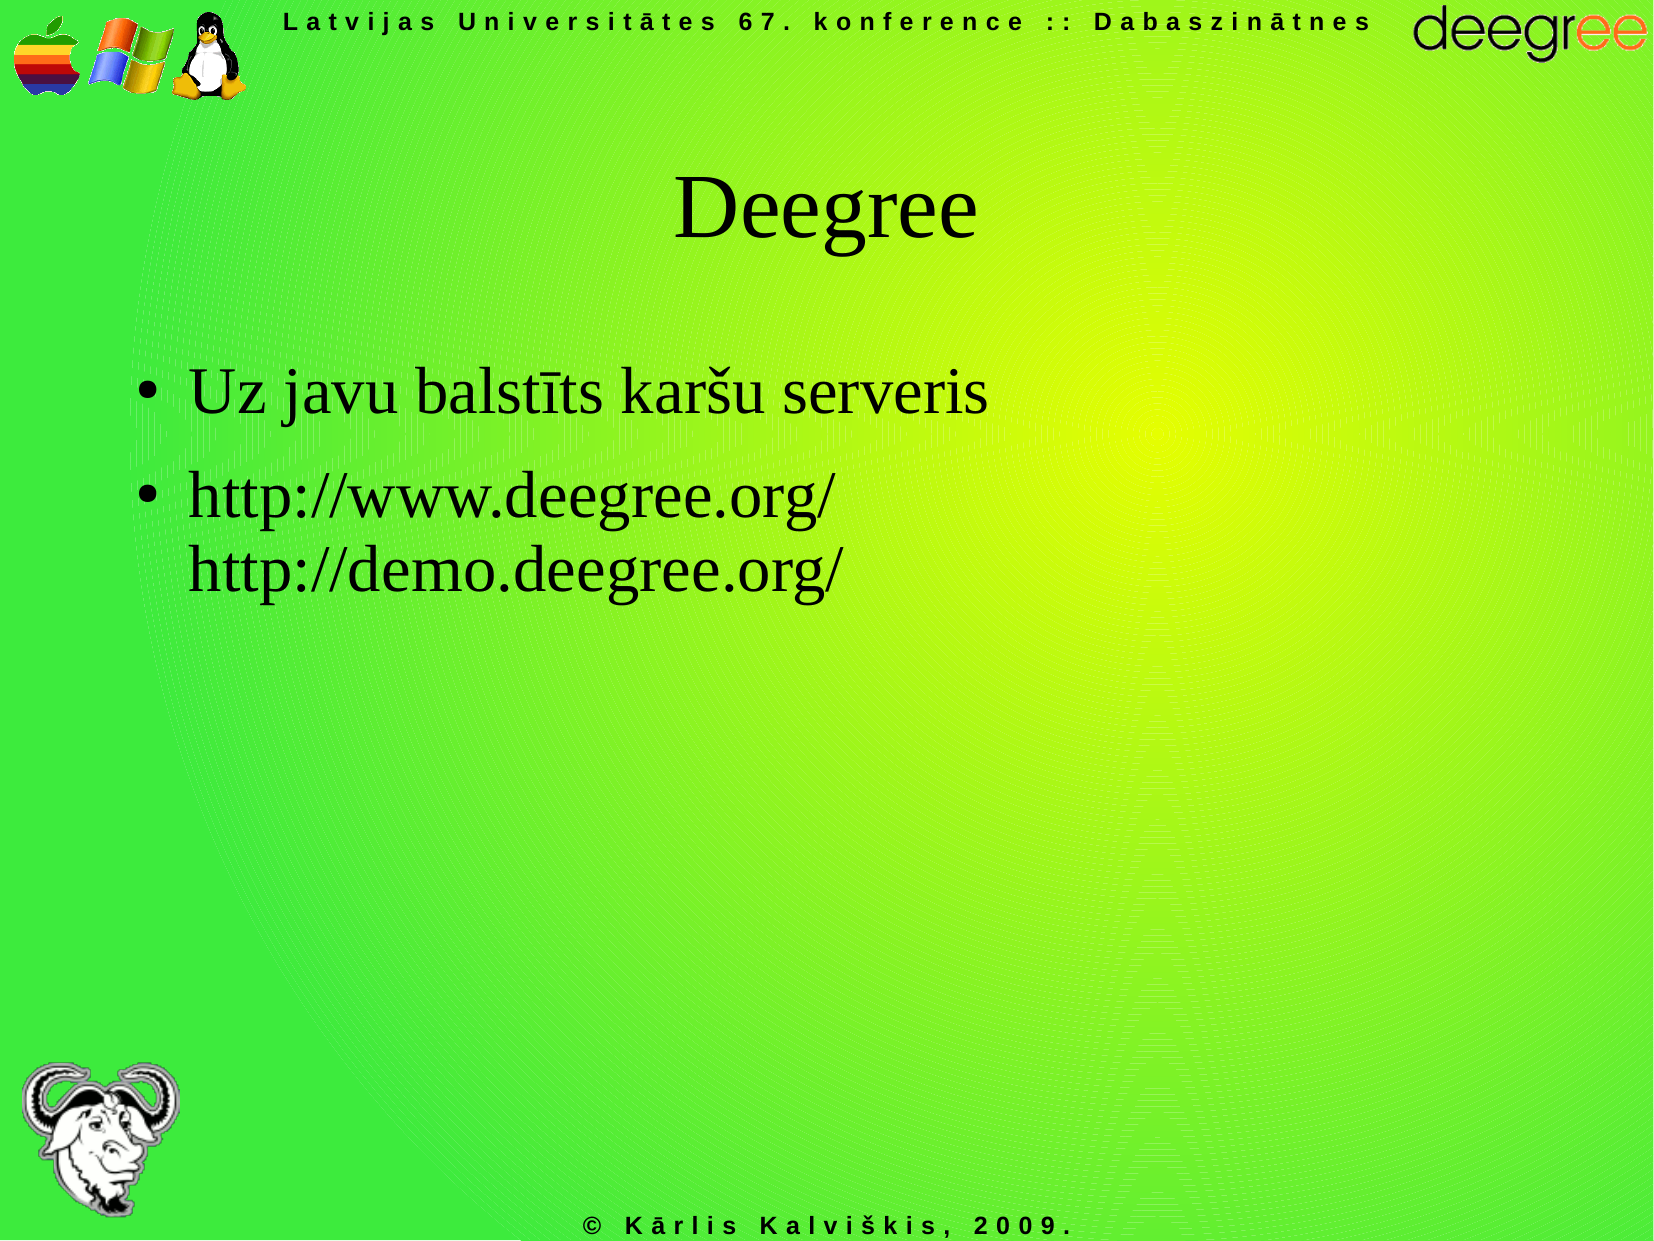

# Deegree
Uz javu balstīts karšu serveris
http://www.deegree.org/
http://demo.deegree.org/